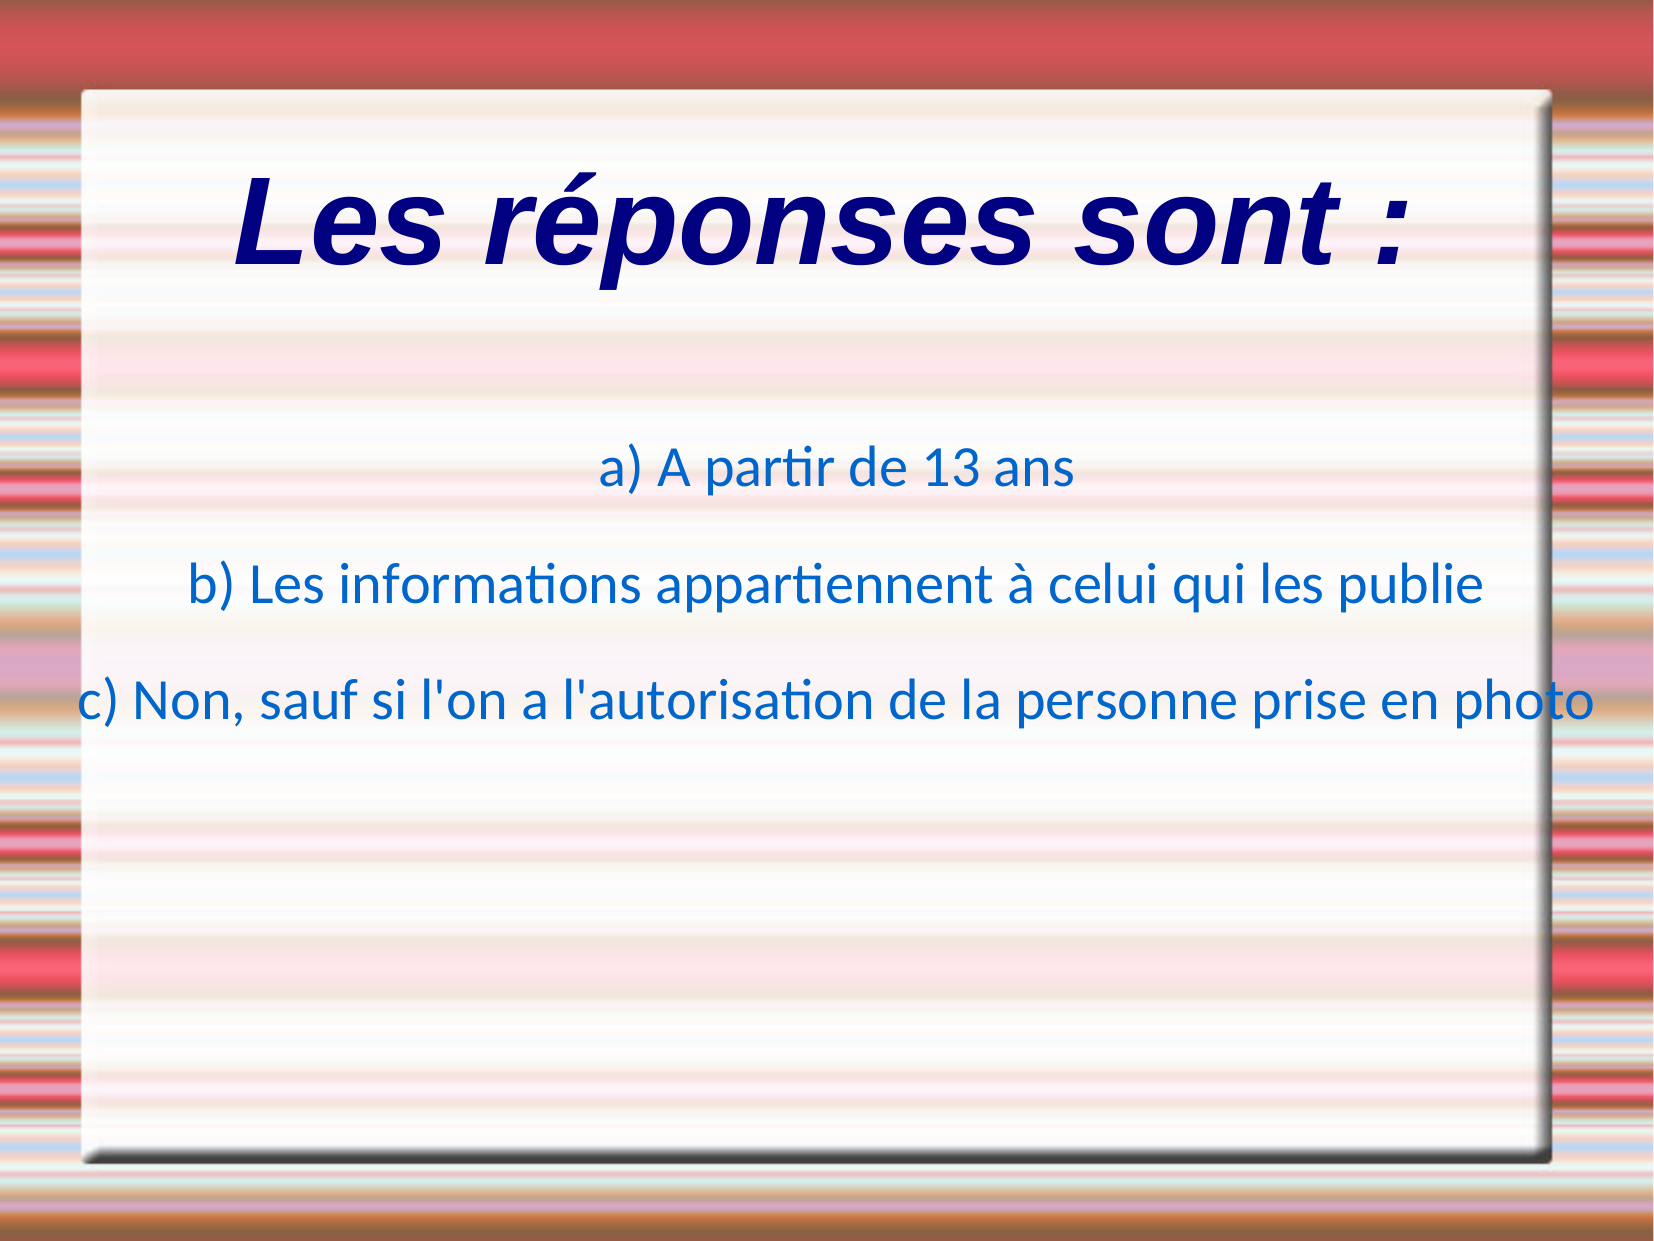

# Les réponses sont :
a) A partir de 13 ans
b) Les informations appartiennent à celui qui les publie
c) Non, sauf si l'on a l'autorisation de la personne prise en photo